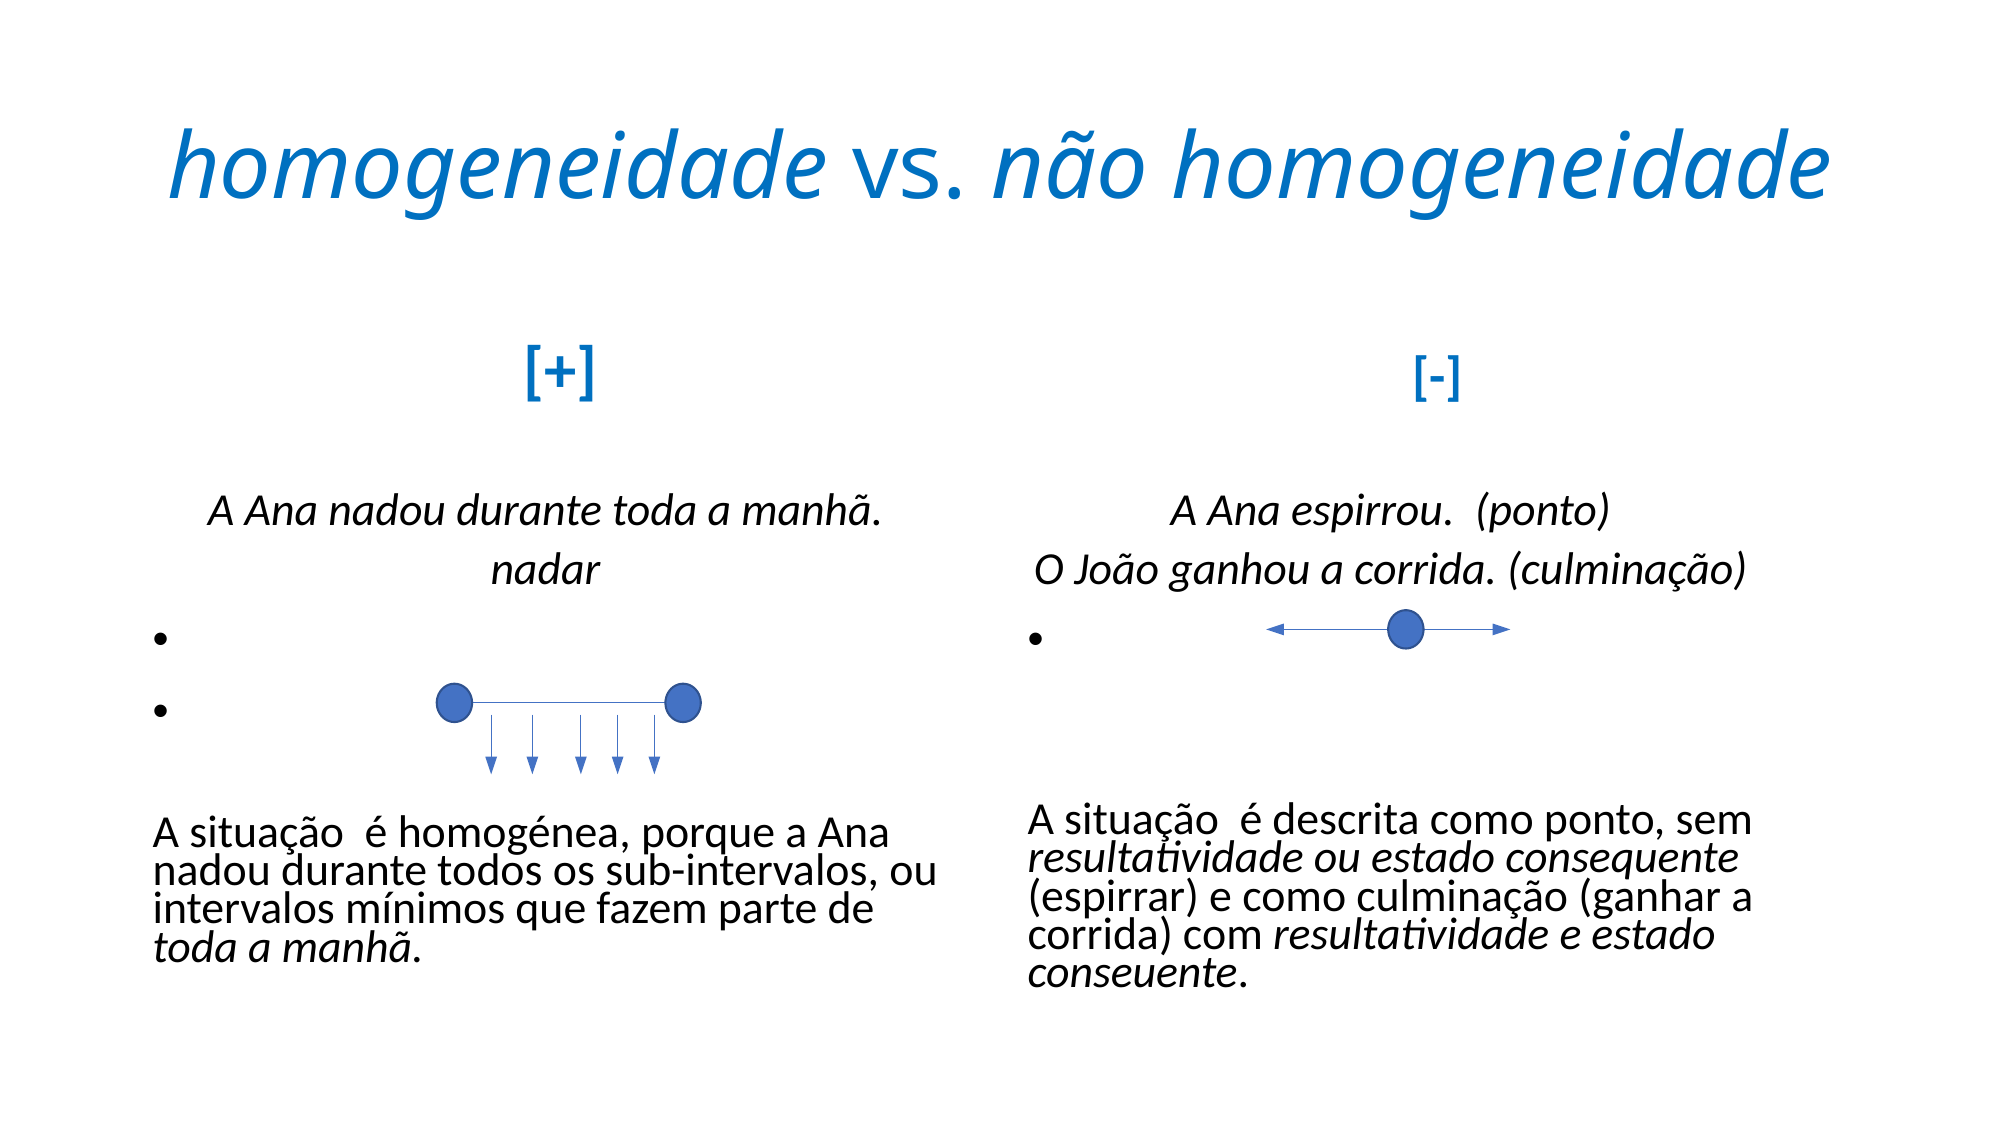

# homogeneidade vs. não homogeneidade
[+]
[-]
A Ana nadou durante toda a manhã.
nadar
A situação é homogénea, porque a Ana nadou durante todos os sub-intervalos, ou intervalos mínimos que fazem parte de toda a manhã.
A Ana espirrou. (ponto)
O João ganhou a corrida. (culminação)
A situação é descrita como ponto, sem resultatividade ou estado consequente (espirrar) e como culminação (ganhar a corrida) com resultatividade e estado conseuente.